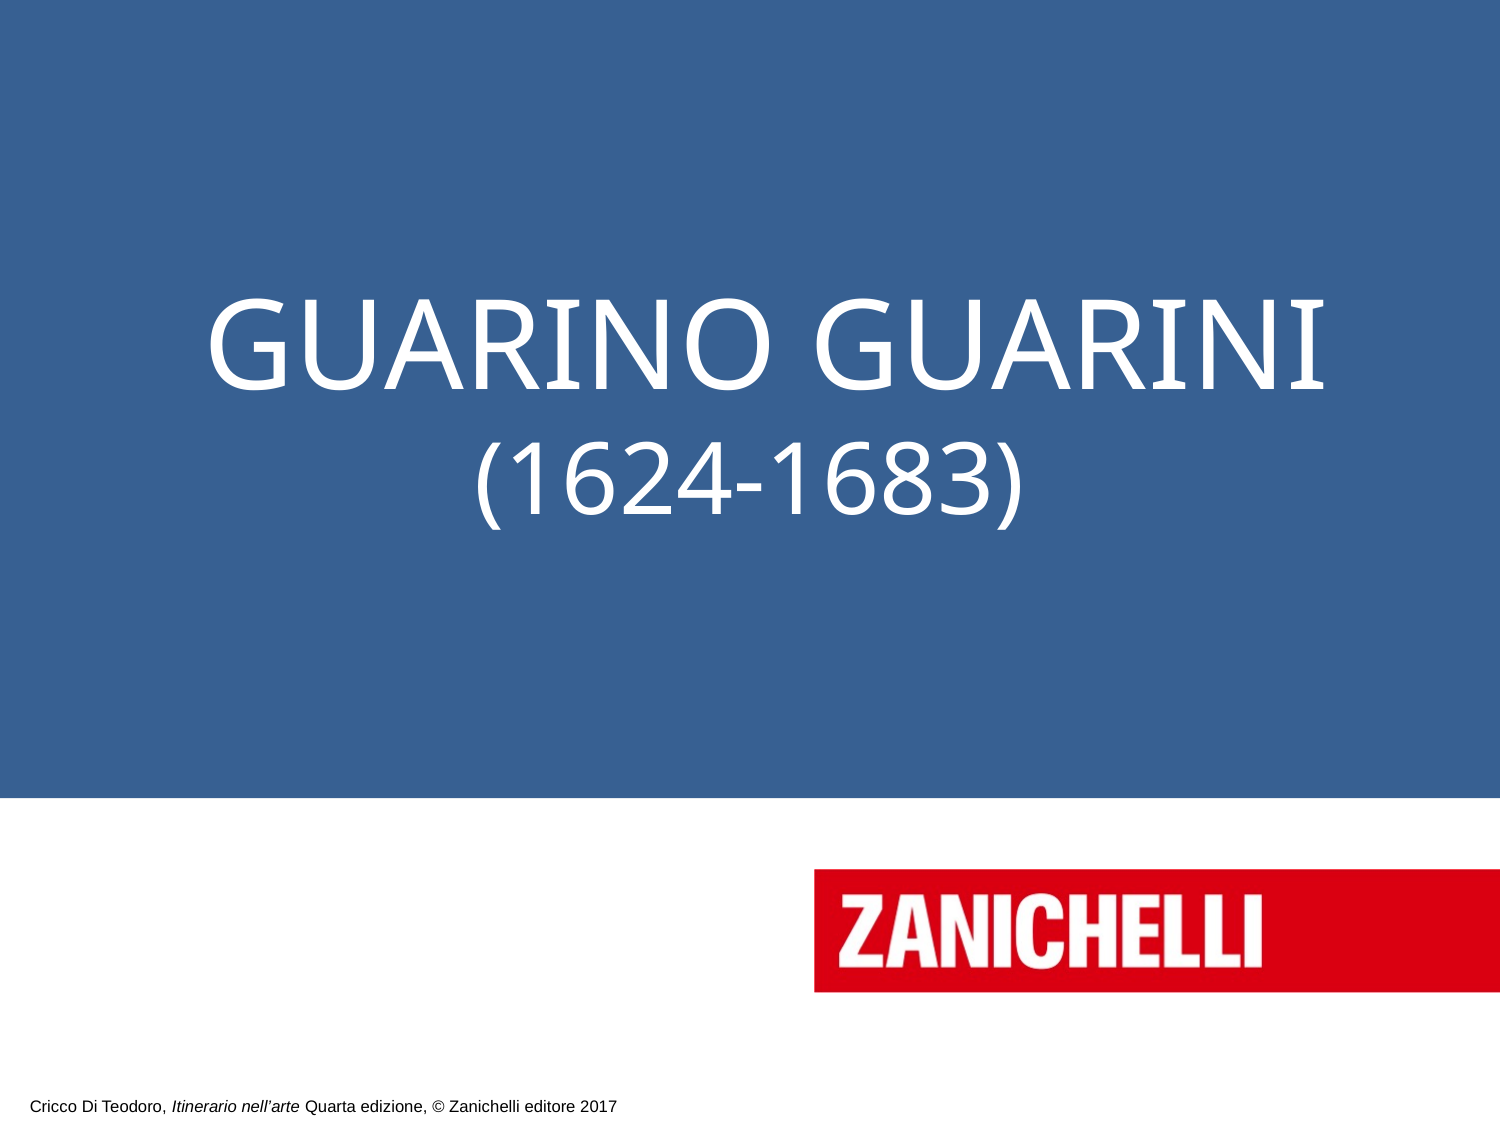

# GUARINO GUARINI (1624-1683)
Cricco Di Teodoro, Itinerario nell’arte Quarta edizione, © Zanichelli editore 2017